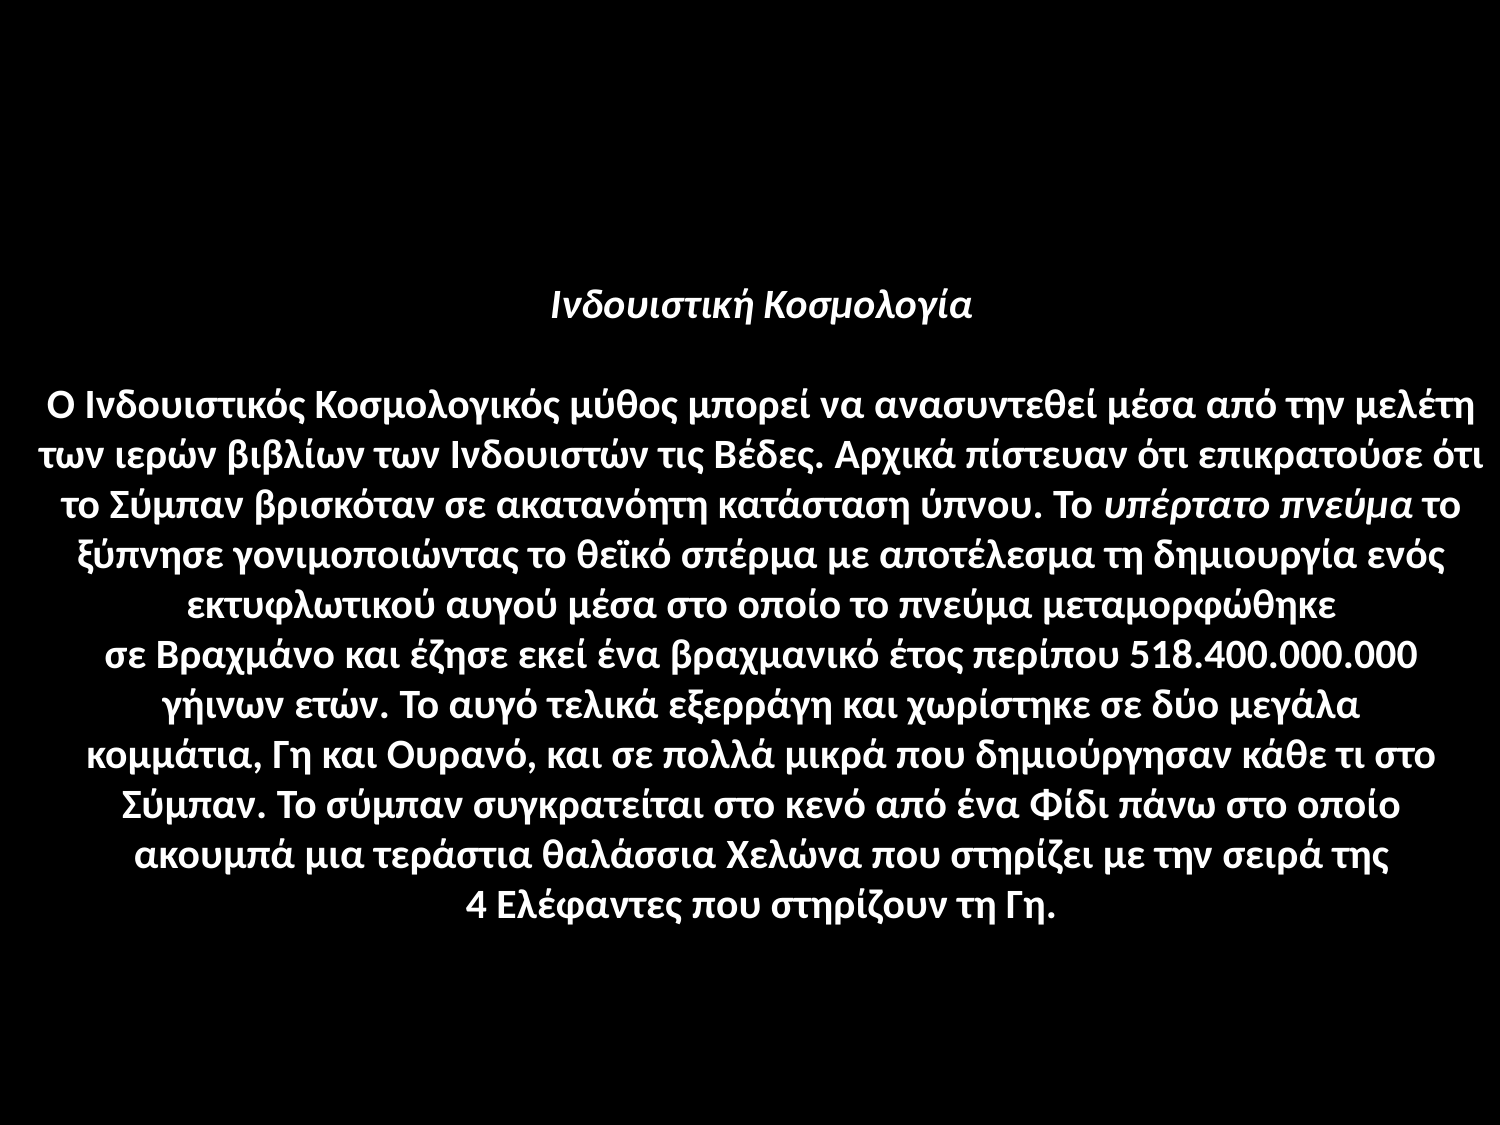

Ινδουιστική Κοσμολογία
Ο Ινδουιστικός Κοσμολογικός μύθος μπορεί να ανασυντεθεί μέσα από την μελέτη των ιερών βιβλίων των Ινδουιστών τις Βέδες. Αρχικά πίστευαν ότι επικρατούσε ότι το Σύμπαν βρισκόταν σε ακατανόητη κατάσταση ύπνου. Το υπέρτατο πνεύμα το ξύπνησε γονιμοποιώντας το θεϊκό σπέρμα με αποτέλεσμα τη δημιουργία ενός εκτυφλωτικού αυγού μέσα στο οποίο το πνεύμα μεταμορφώθηκε σε Βραχμάνο και έζησε εκεί ένα βραχμανικό έτος περίπου 518.400.000.000 γήινων ετών. Το αυγό τελικά εξερράγη και χωρίστηκε σε δύο μεγάλα κομμάτια, Γη και Ουρανό, και σε πολλά μικρά που δημιούργησαν κάθε τι στο Σύμπαν. Το σύμπαν συγκρατείται στο κενό από ένα Φίδι πάνω στο οποίο ακουμπά μια τεράστια θαλάσσια Χελώνα που στηρίζει με την σειρά της 4 Ελέφαντες που στηρίζουν τη Γη.